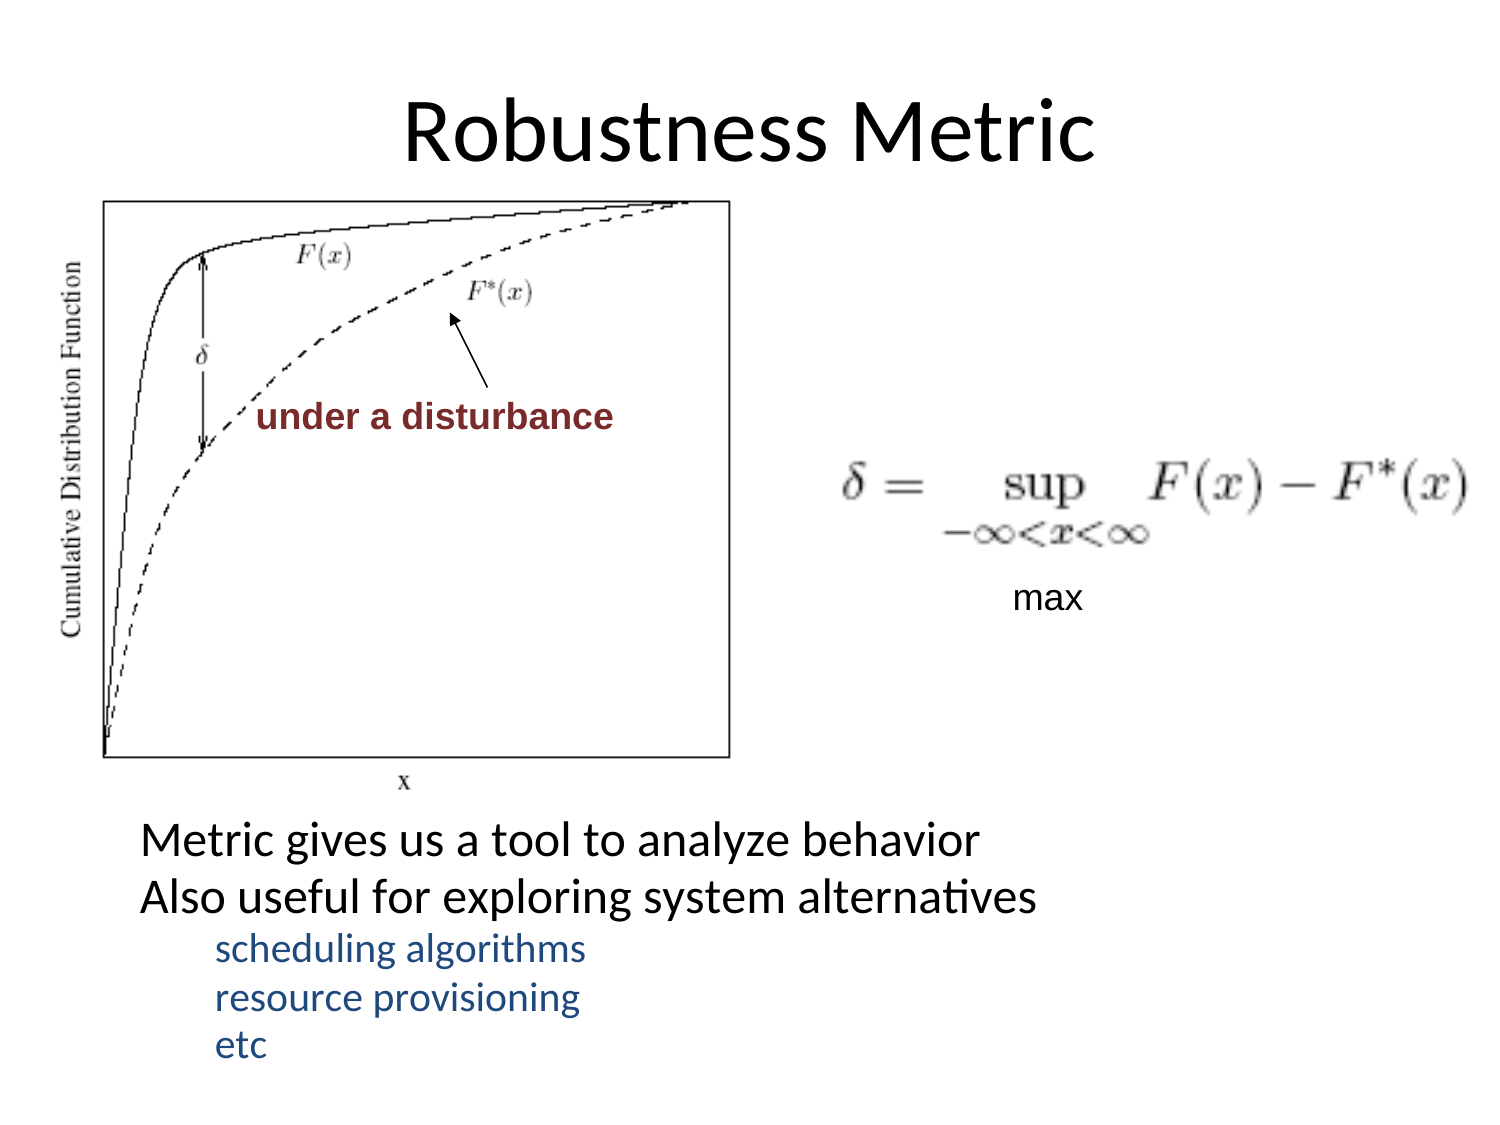

# Robustness Metric
under a disturbance
max
Metric gives us a tool to analyze behavior
Also useful for exploring system alternatives
scheduling algorithms
resource provisioning
etc